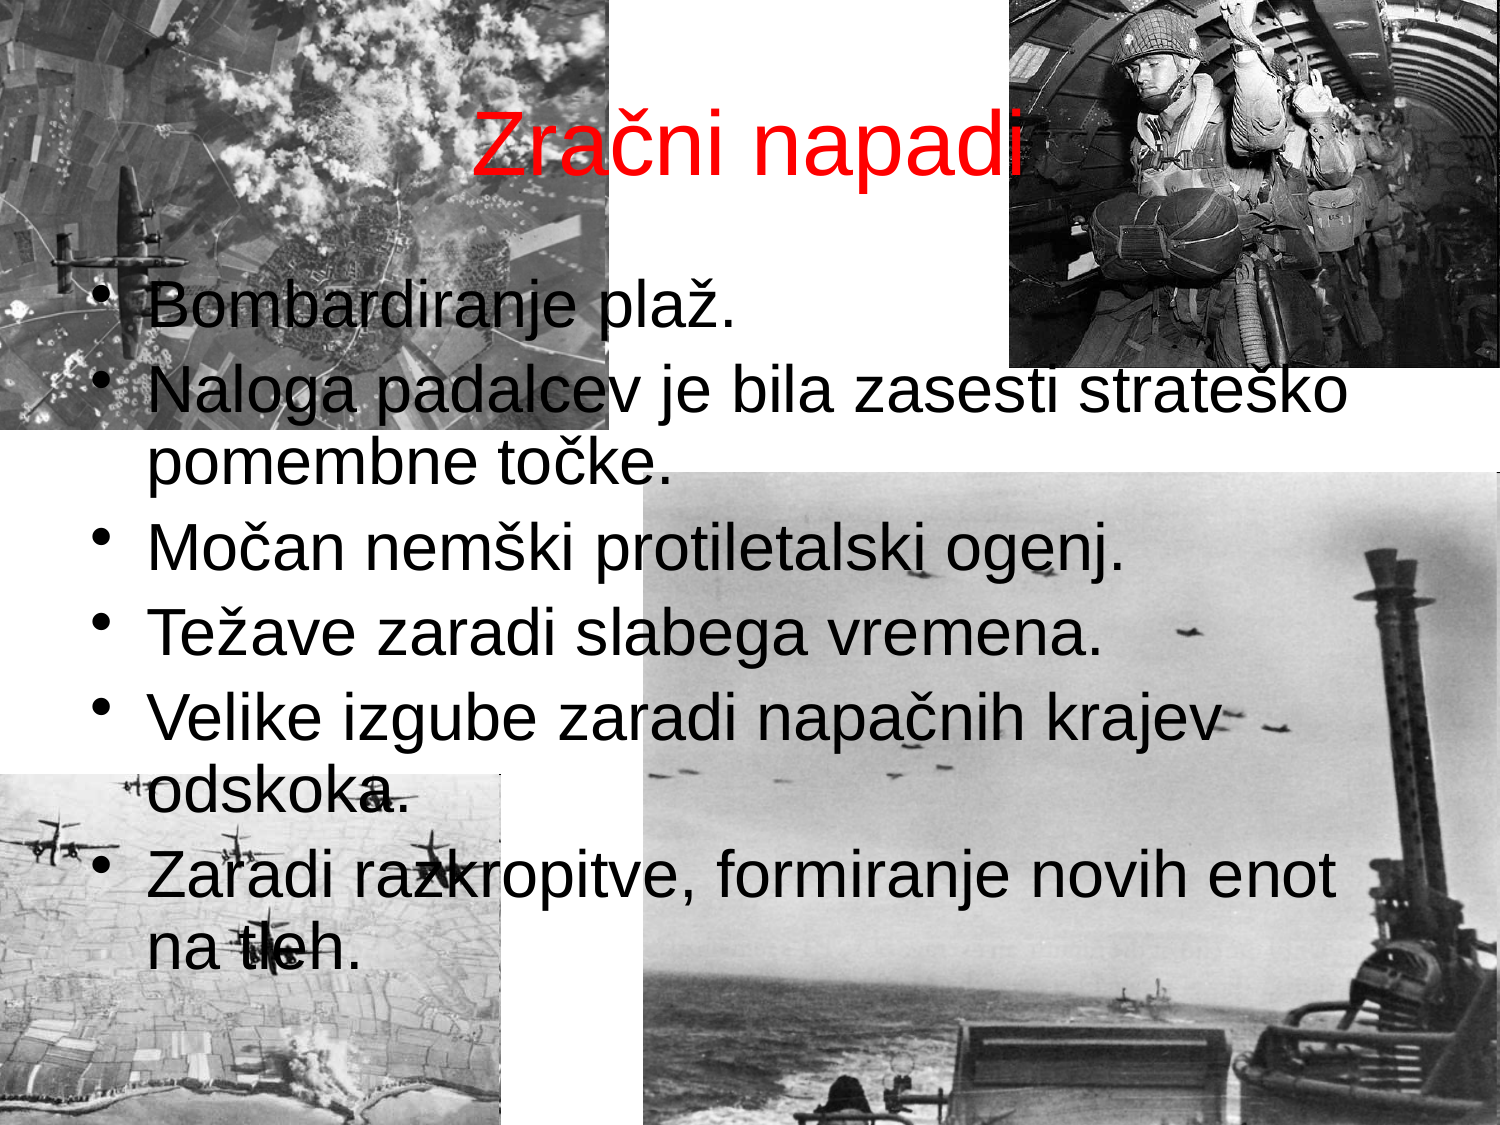

# Zračni napadi
Bombardiranje plaž.
Naloga padalcev je bila zasesti strateško pomembne točke.
Močan nemški protiletalski ogenj.
Težave zaradi slabega vremena.
Velike izgube zaradi napačnih krajev odskoka.
Zaradi razkropitve, formiranje novih enot na tleh.